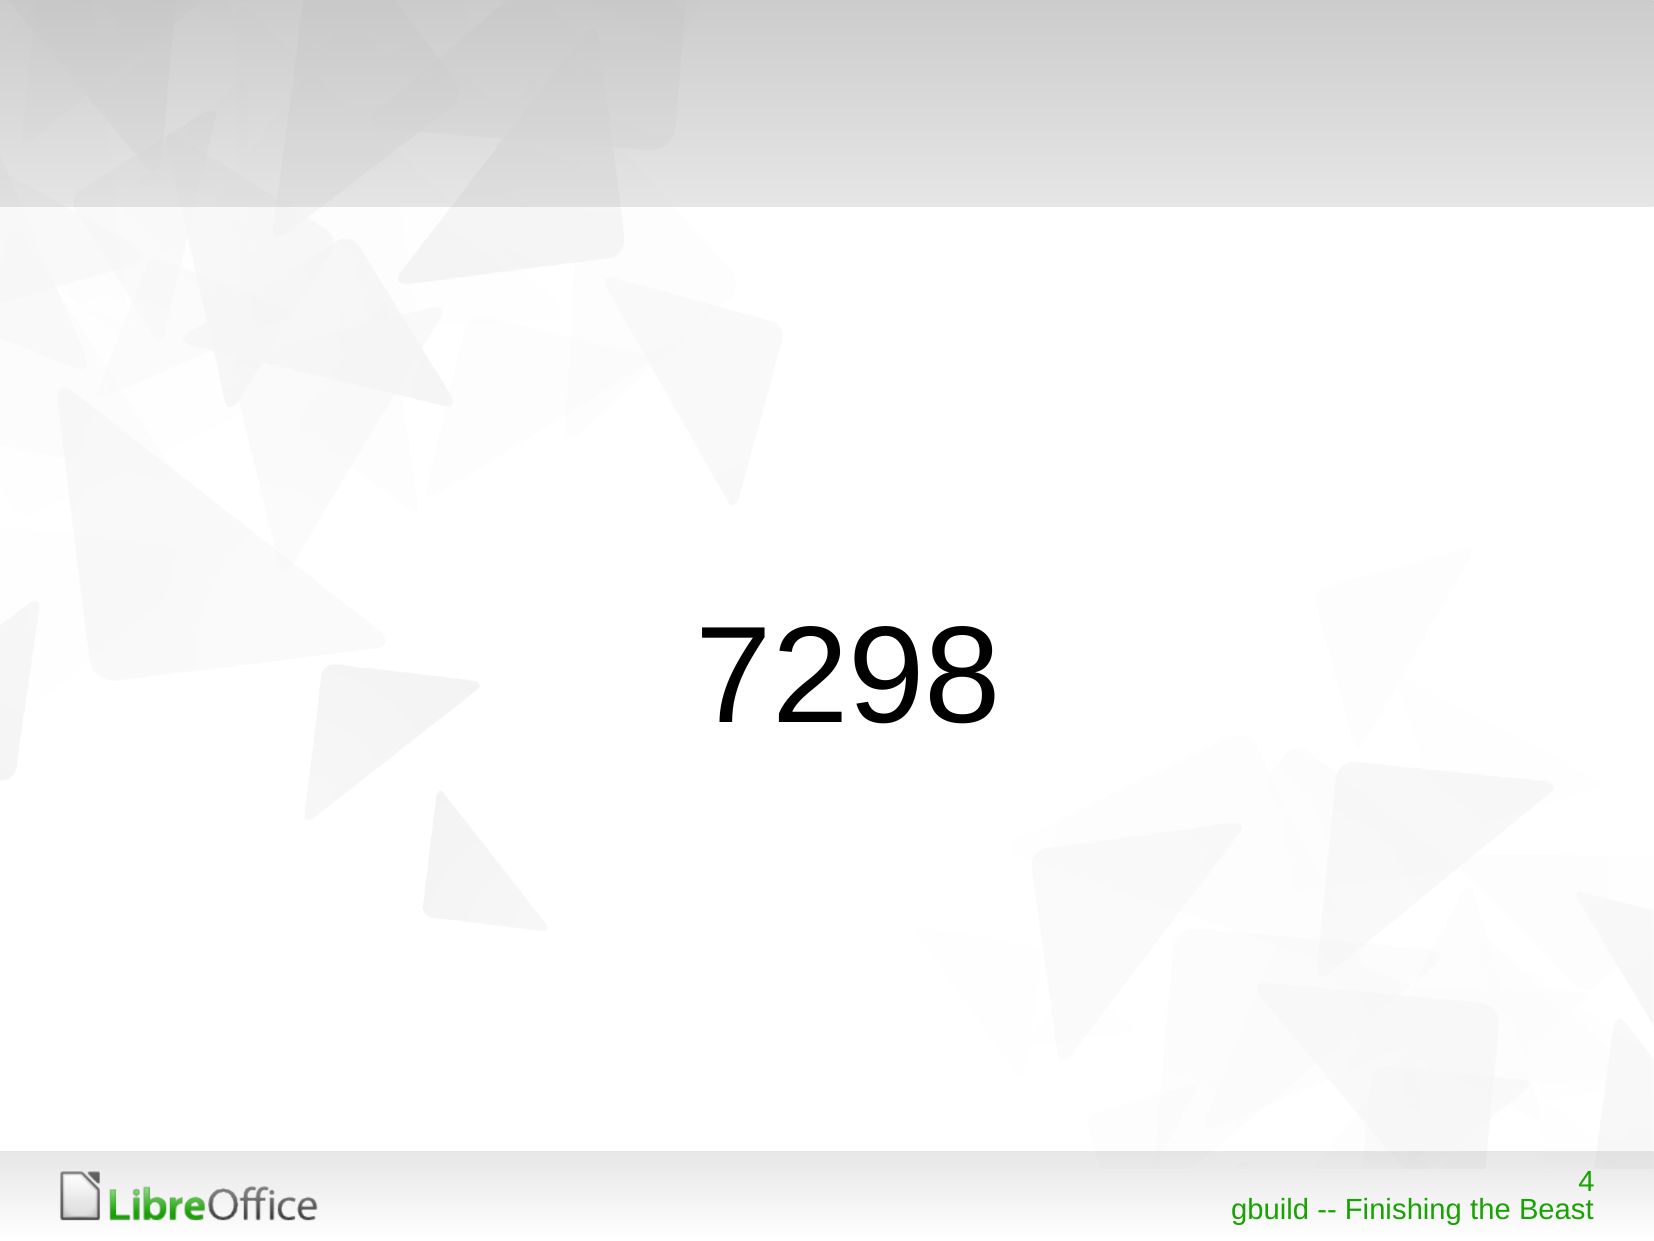

#
7298
4
gbuild -- Finishing the Beast